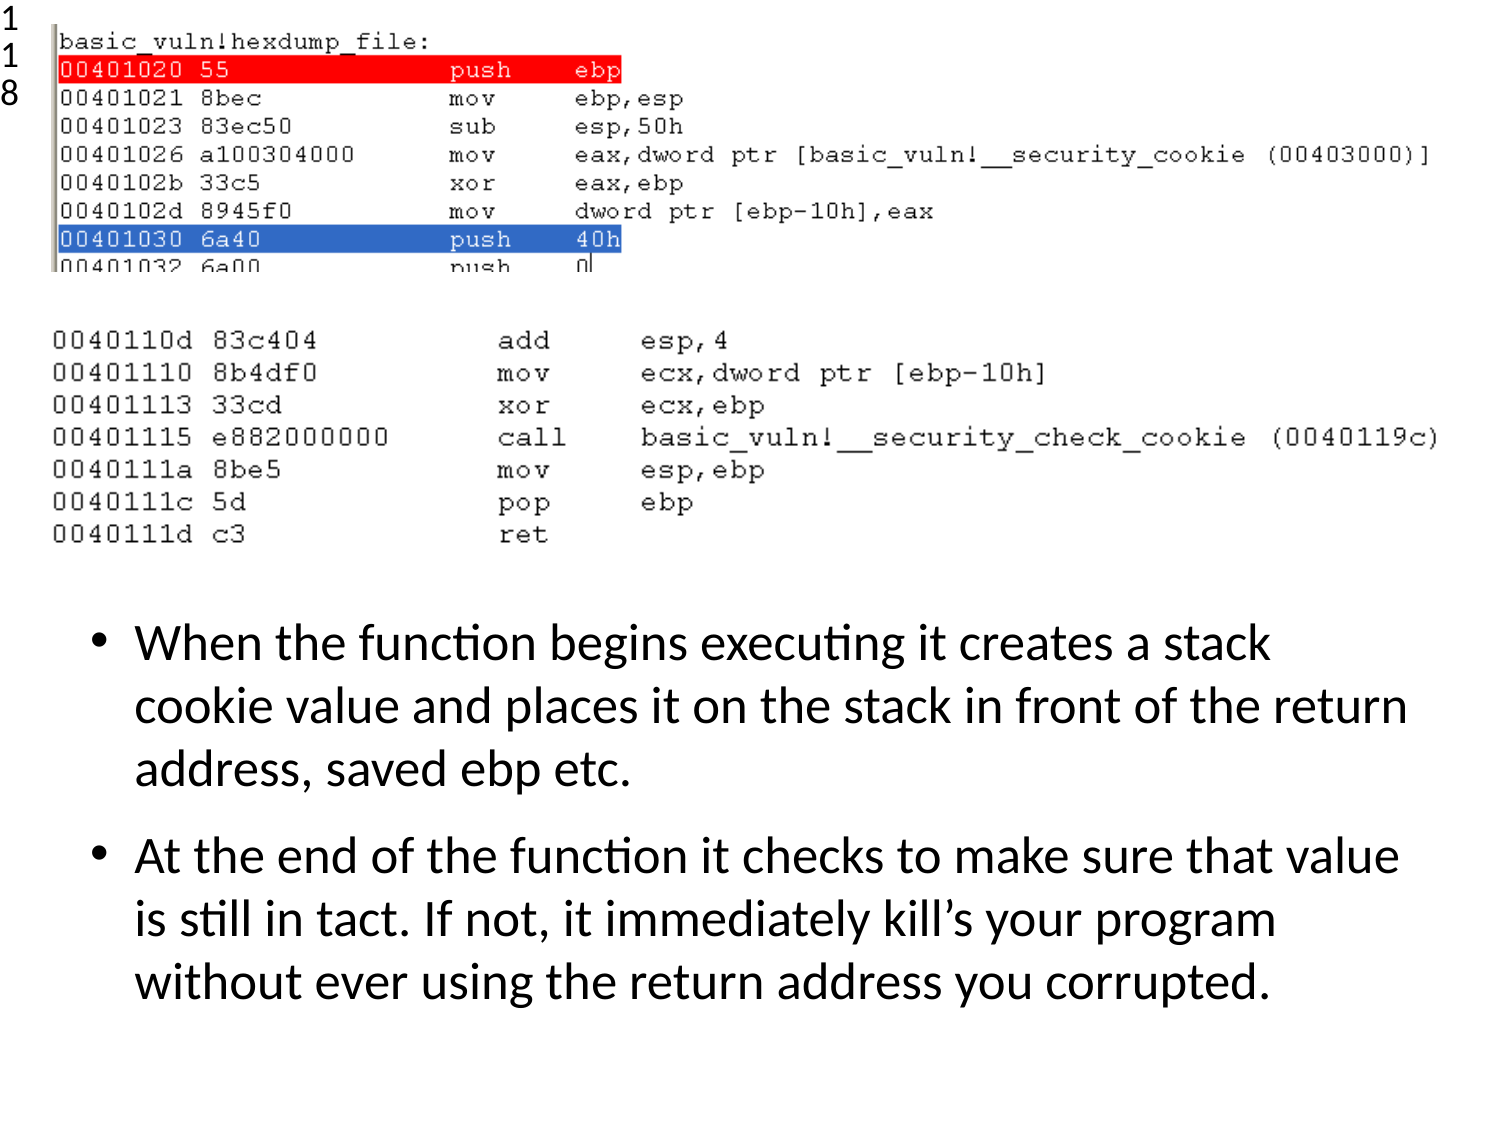

# When the function begins executing it creates a stack cookie value and places it on the stack in front of the return address, saved ebp etc.
At the end of the function it checks to make sure that value is still in tact. If not, it immediately kill’s your program without ever using the return address you corrupted.